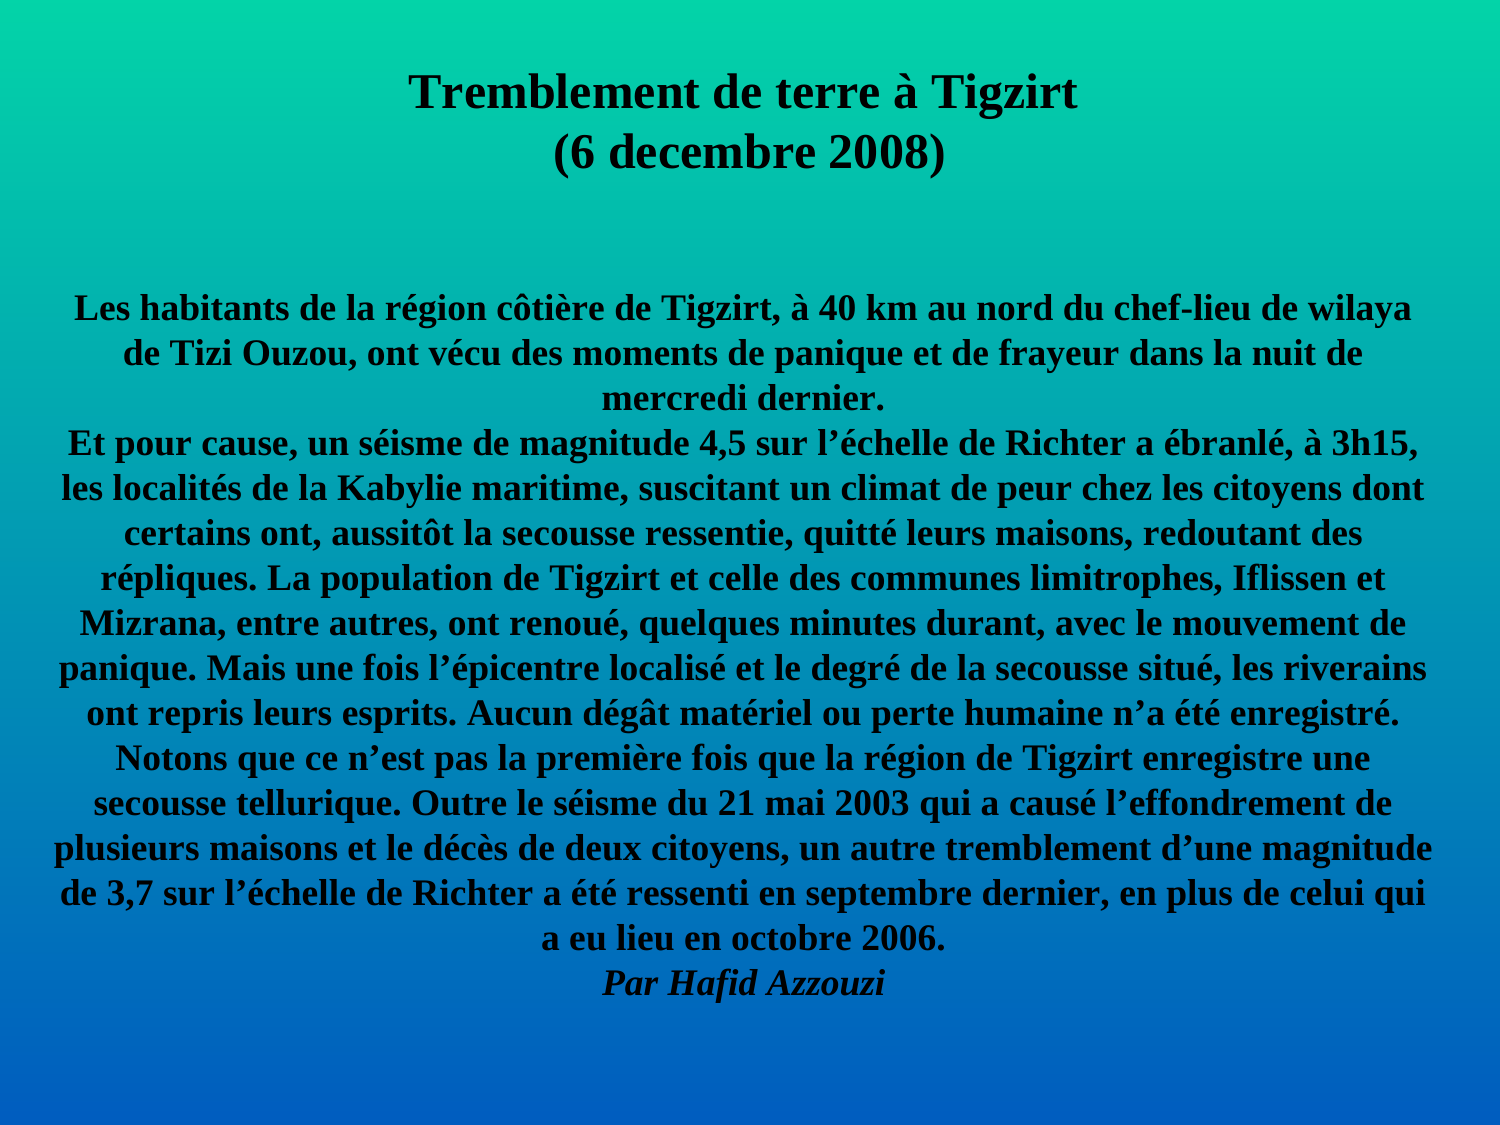

Tremblement de terre à Tigzirt 
(6 decembre 2008)
Les habitants de la région côtière de Tigzirt, à 40 km au nord du chef-lieu de wilaya de Tizi Ouzou, ont vécu des moments de panique et de frayeur dans la nuit de mercredi dernier.
Et pour cause, un séisme de magnitude 4,5 sur l’échelle de Richter a ébranlé, à 3h15, les localités de la Kabylie maritime, suscitant un climat de peur chez les citoyens dont certains ont, aussitôt la secousse ressentie, quitté leurs maisons, redoutant des répliques. La population de Tigzirt et celle des communes limitrophes, Iflissen et Mizrana, entre autres, ont renoué, quelques minutes durant, avec le mouvement de panique. Mais une fois l’épicentre localisé et le degré de la secousse situé, les riverains ont repris leurs esprits. Aucun dégât matériel ou perte humaine n’a été enregistré. Notons que ce n’est pas la première fois que la région de Tigzirt enregistre une secousse tellurique. Outre le séisme du 21 mai 2003 qui a causé l’effondrement de plusieurs maisons et le décès de deux citoyens, un autre tremblement d’une magnitude de 3,7 sur l’échelle de Richter a été ressenti en septembre dernier, en plus de celui qui a eu lieu en octobre 2006.
Par Hafid Azzouzi